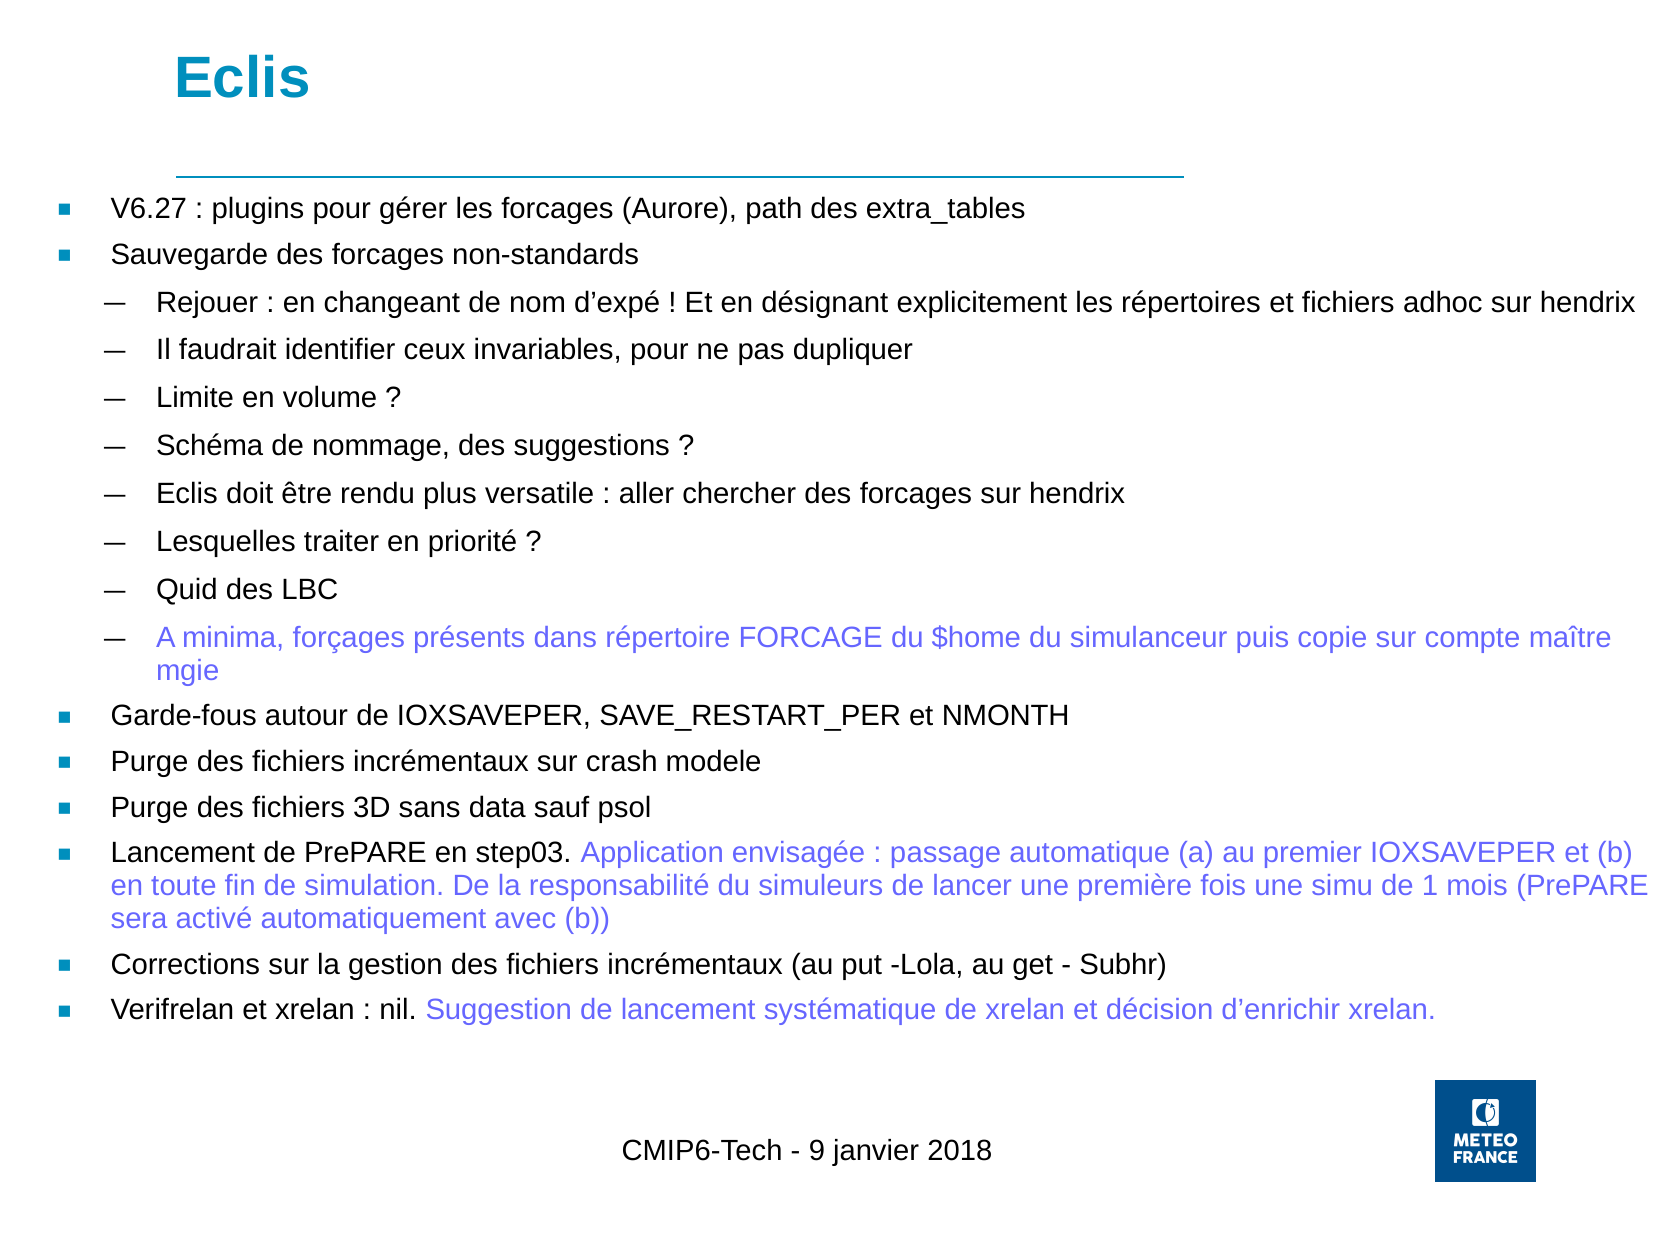

# Eclis
V6.27 : plugins pour gérer les forcages (Aurore), path des extra_tables
Sauvegarde des forcages non-standards
Rejouer : en changeant de nom d’expé ! Et en désignant explicitement les répertoires et fichiers adhoc sur hendrix
Il faudrait identifier ceux invariables, pour ne pas dupliquer
Limite en volume ?
Schéma de nommage, des suggestions ?
Eclis doit être rendu plus versatile : aller chercher des forcages sur hendrix
Lesquelles traiter en priorité ?
Quid des LBC
A minima, forçages présents dans répertoire FORCAGE du $home du simulanceur puis copie sur compte maître mgie
Garde-fous autour de IOXSAVEPER, SAVE_RESTART_PER et NMONTH
Purge des fichiers incrémentaux sur crash modele
Purge des fichiers 3D sans data sauf psol
Lancement de PrePARE en step03. Application envisagée : passage automatique (a) au premier IOXSAVEPER et (b) en toute fin de simulation. De la responsabilité du simuleurs de lancer une première fois une simu de 1 mois (PrePARE sera activé automatiquement avec (b))
Corrections sur la gestion des fichiers incrémentaux (au put -Lola, au get - Subhr)
Verifrelan et xrelan : nil. Suggestion de lancement systématique de xrelan et décision d’enrichir xrelan.
CMIP6-Tech - 9 janvier 2018